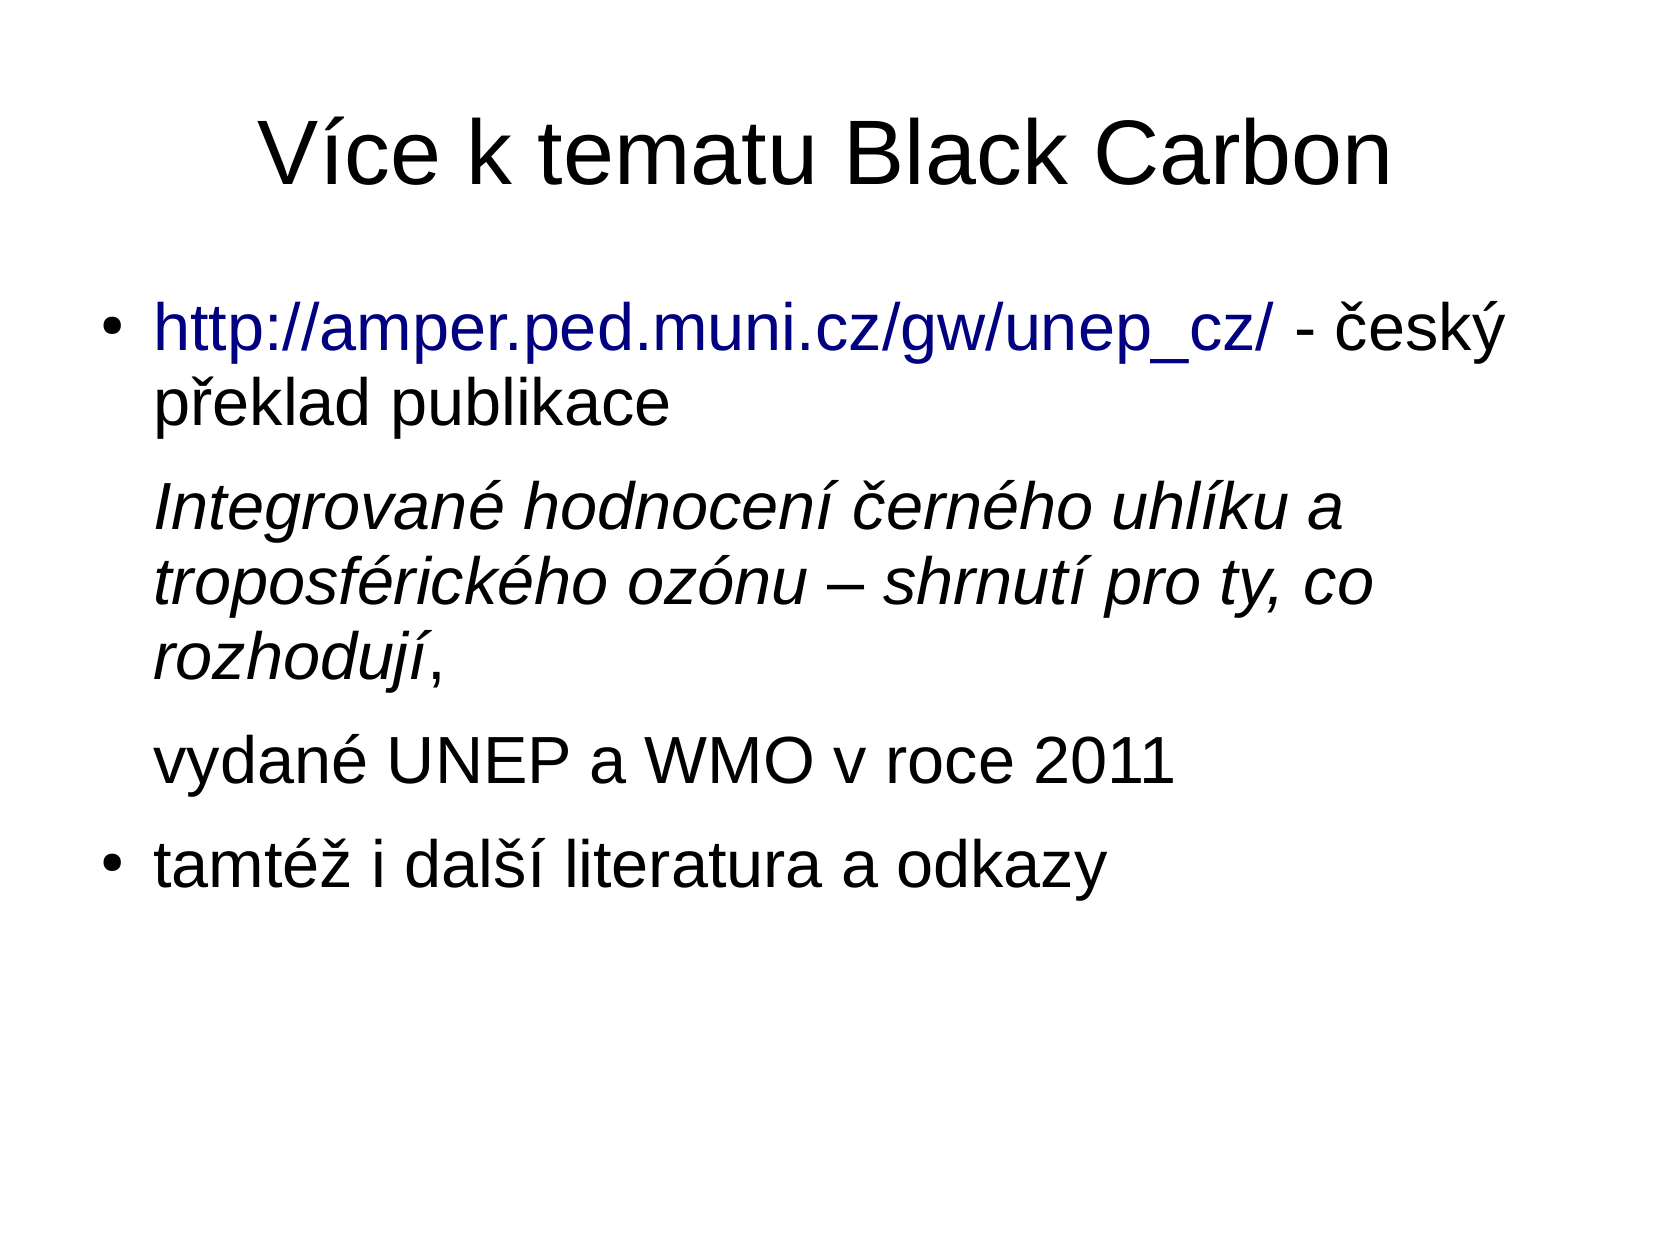

# Více k tematu Black Carbon
http://amper.ped.muni.cz/gw/unep_cz/ - český překlad publikace
Integrované hodnocení černého uhlíku a troposférického ozónu – shrnutí pro ty, co rozhodují,
vydané UNEP a WMO v roce 2011
tamtéž i další literatura a odkazy